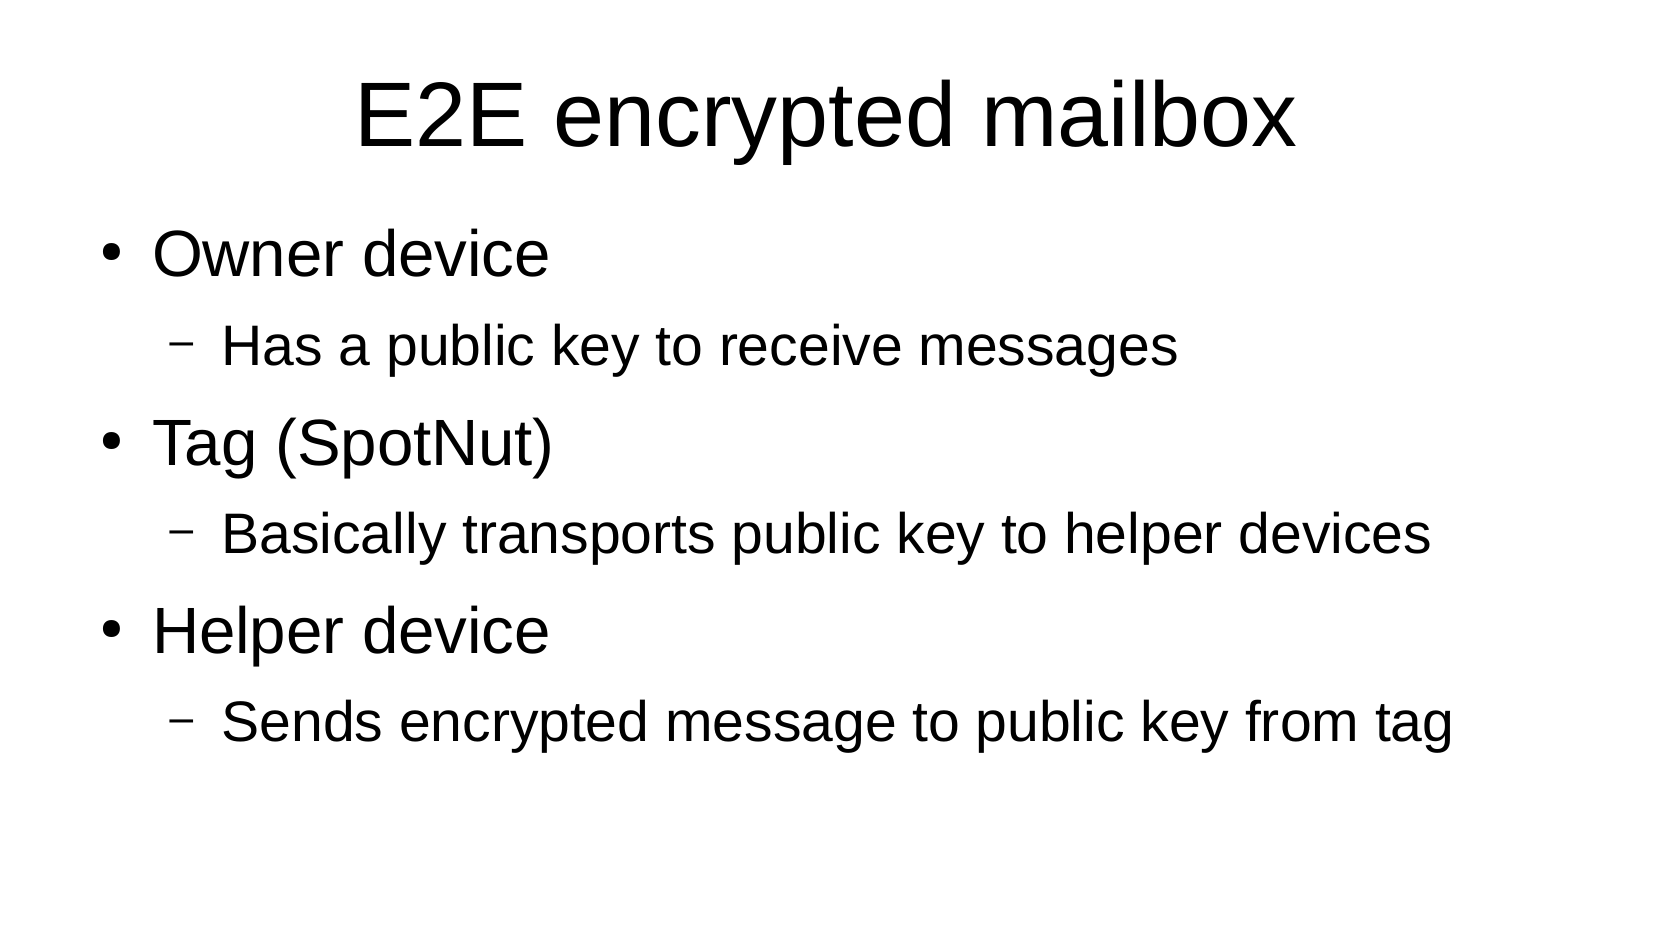

# E2E encrypted mailbox
Owner device
Has a public key to receive messages
Tag (SpotNut)
Basically transports public key to helper devices
Helper device
Sends encrypted message to public key from tag